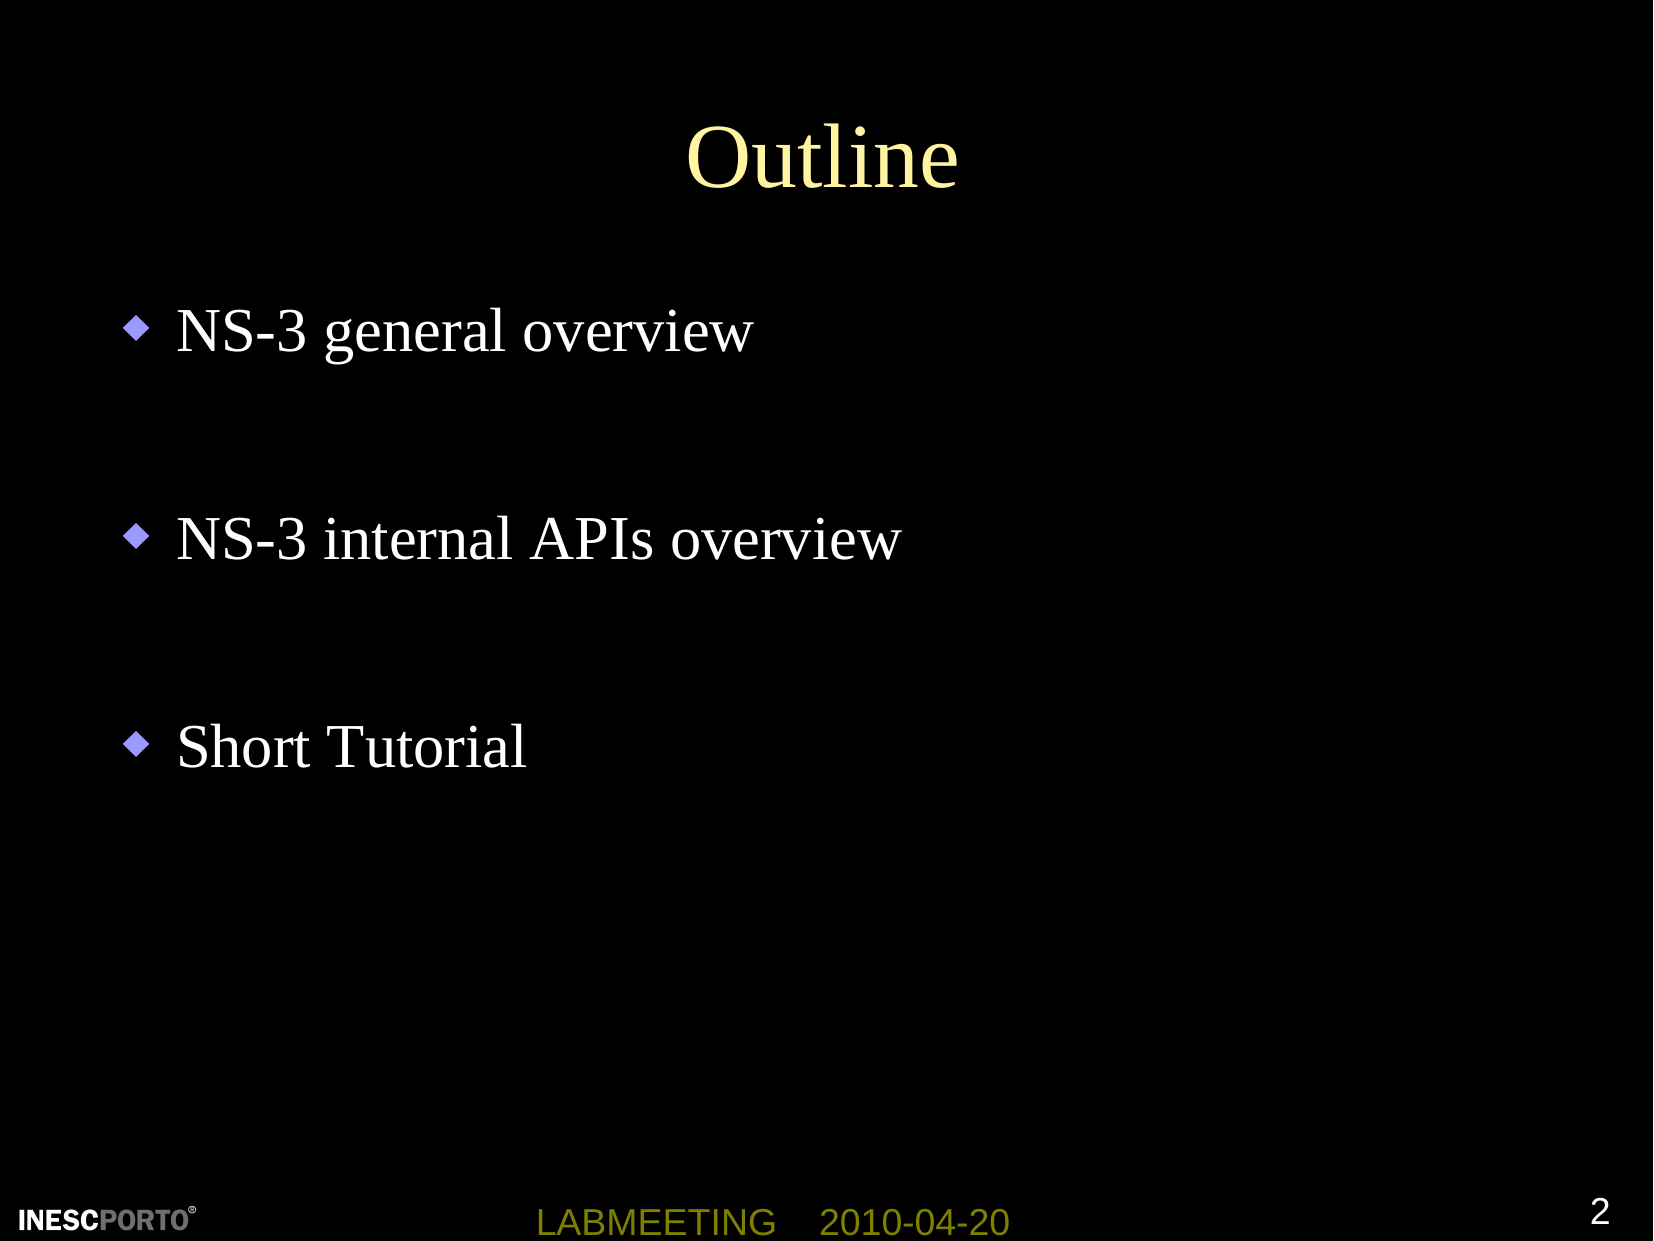

# Outline
NS-3 general overview
NS-3 internal APIs overview
Short Tutorial